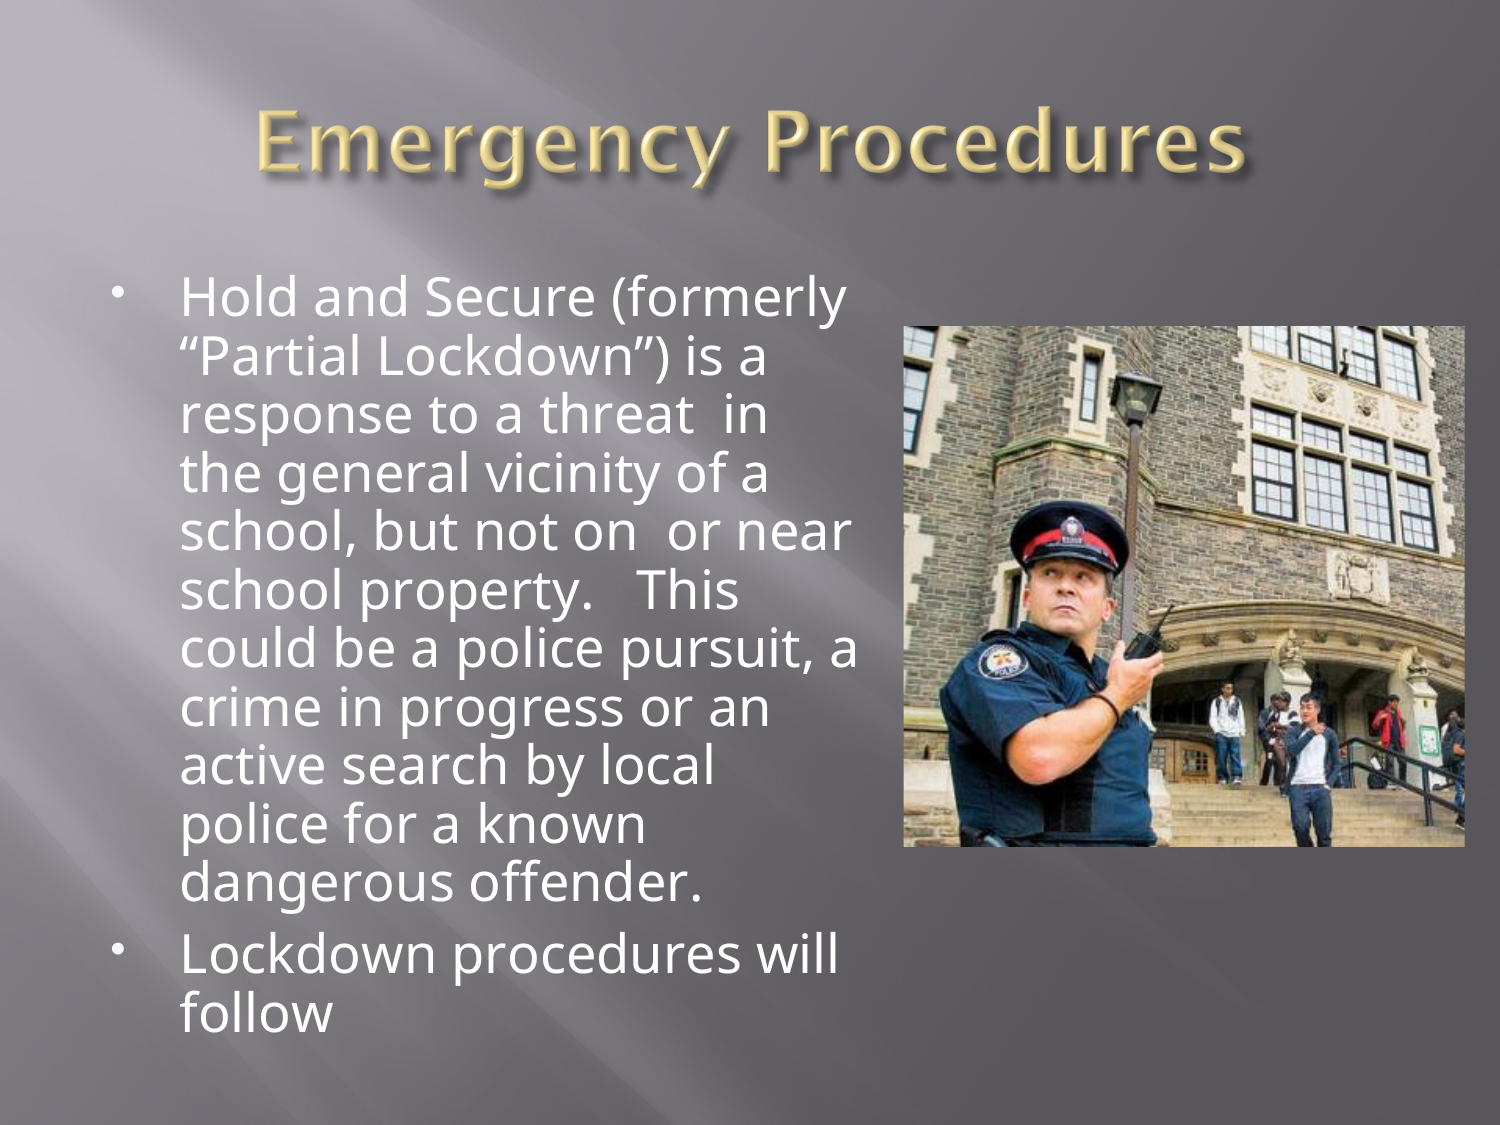

# Hold and Secure (formerly “Partial Lockdown”) is a response to a threat in the general vicinity of a school, but not on or near school property. This could be a police pursuit, a crime in progress or an active search by local police for a known dangerous offender.
Lockdown procedures will follow